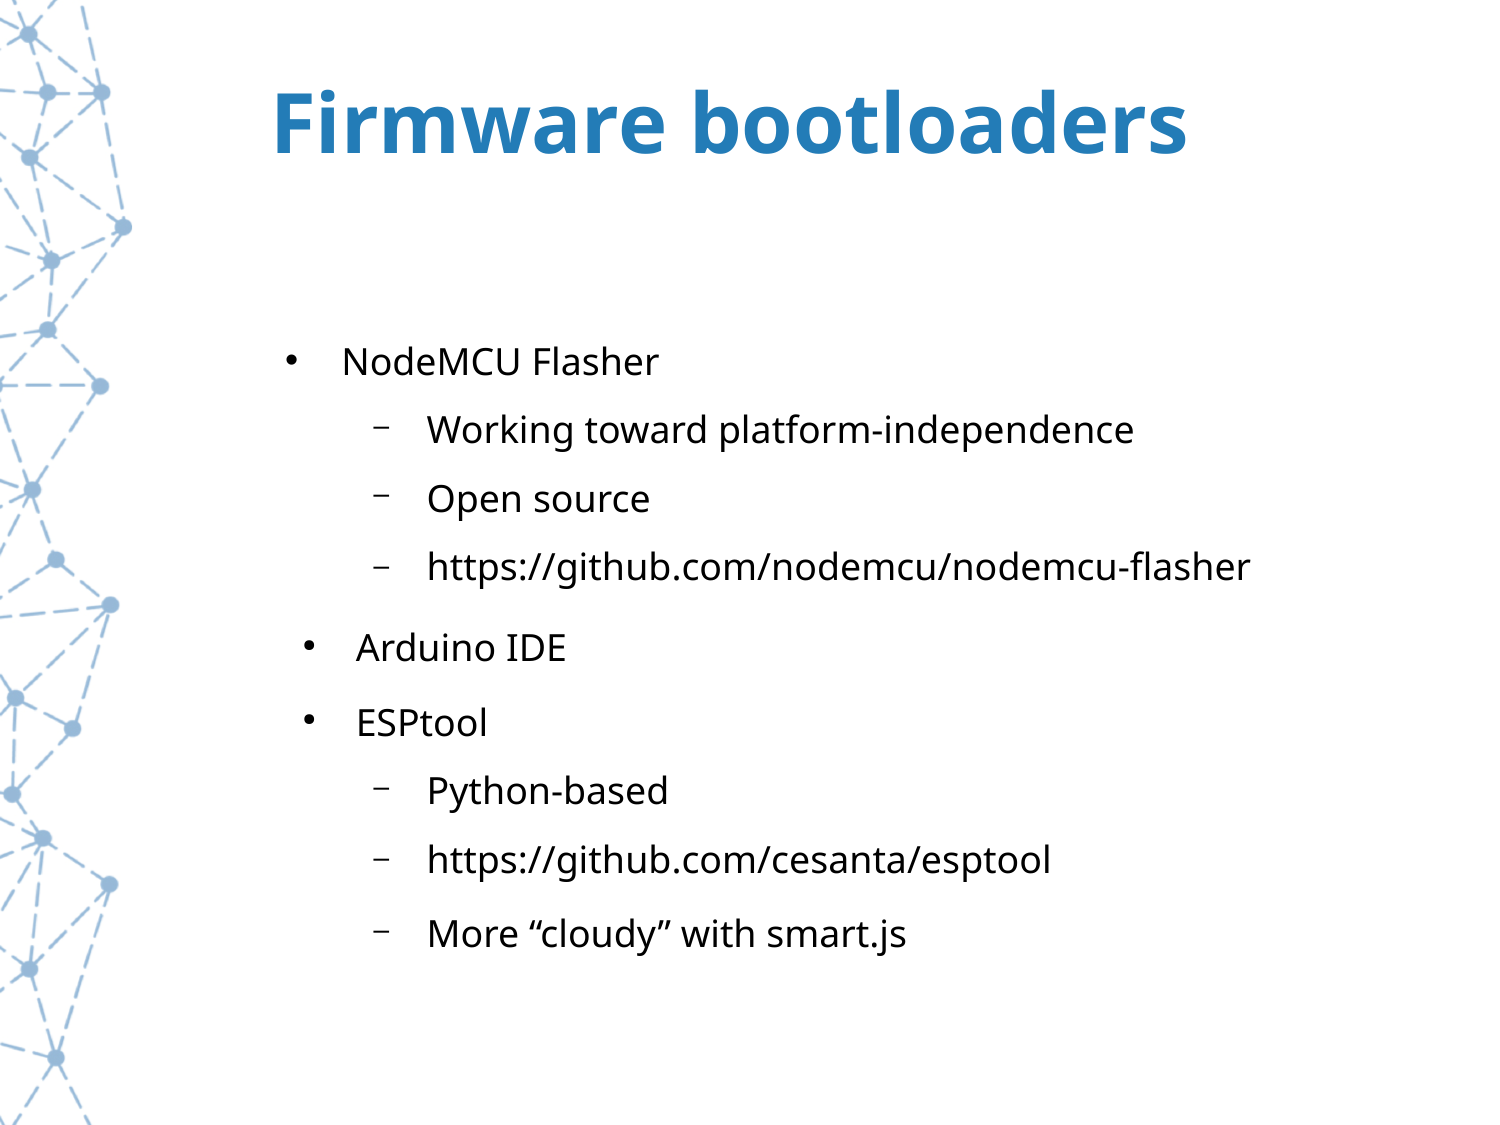

# Firmware bootloaders
NodeMCU Flasher
Working toward platform-independence
Open source
https://github.com/nodemcu/nodemcu-flasher
Arduino IDE
ESPtool
Python-based
https://github.com/cesanta/esptool
More “cloudy” with smart.js